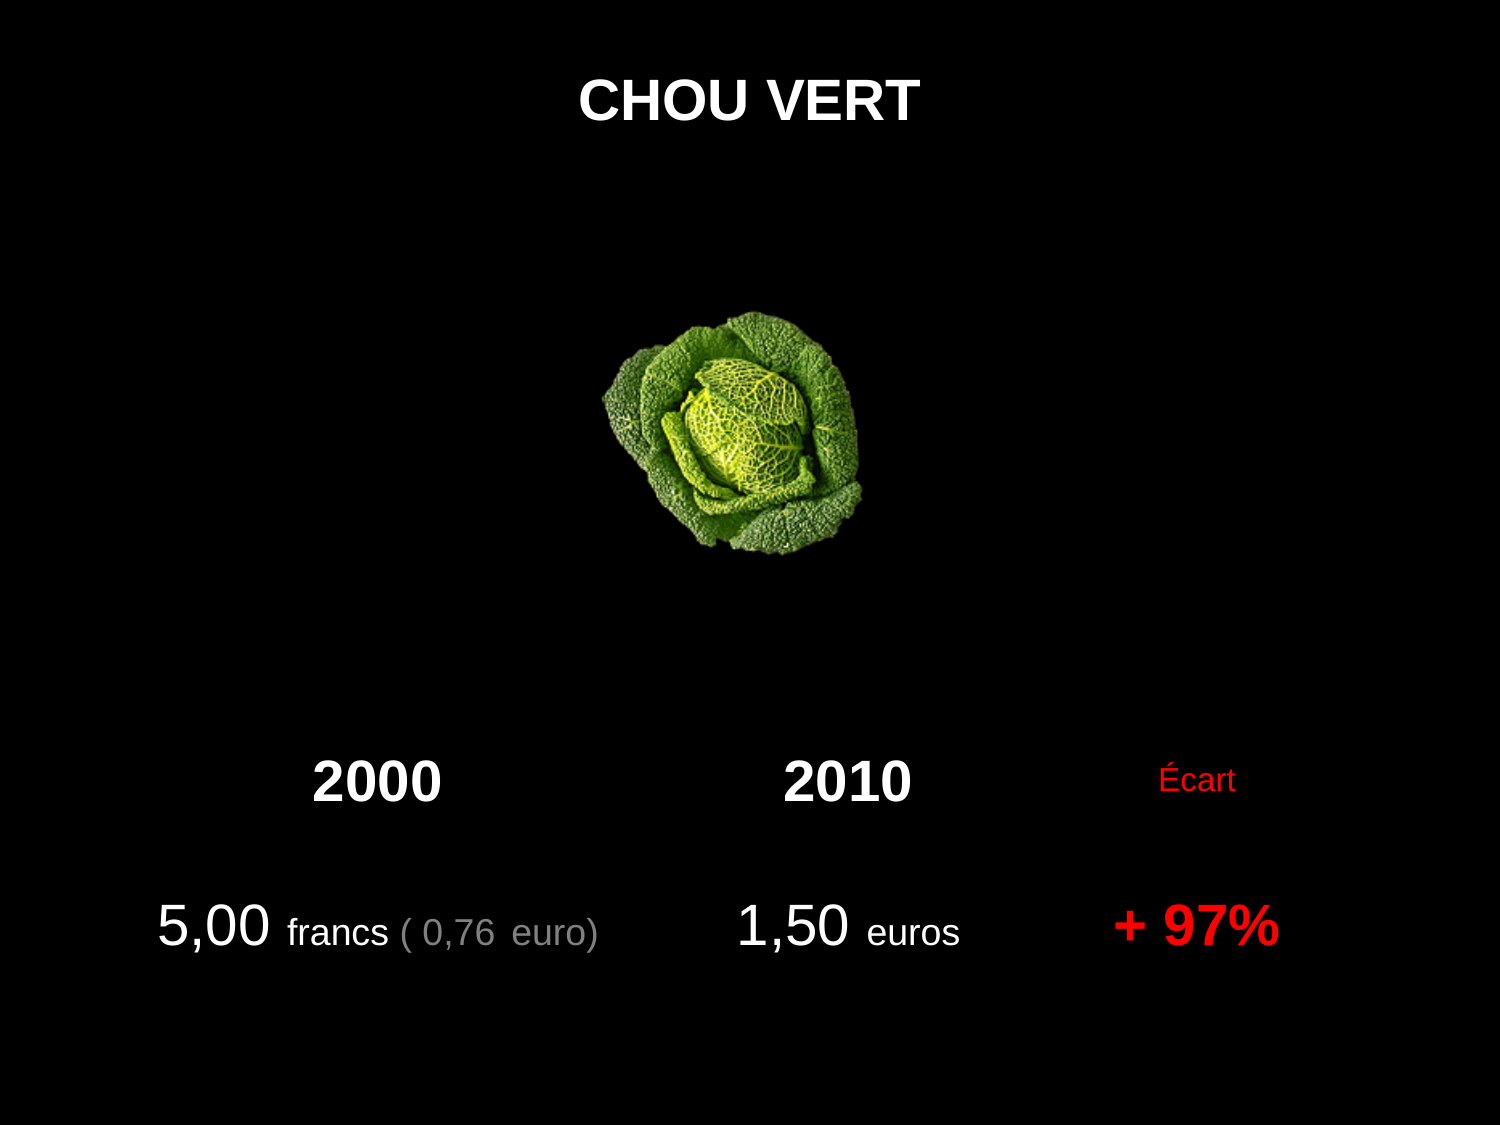

CHOU VERT
| 2000 | 2010 | Écart |
| --- | --- | --- |
| 5,00 francs ( 0,76 euro) | 1,50 euros | + 97% |